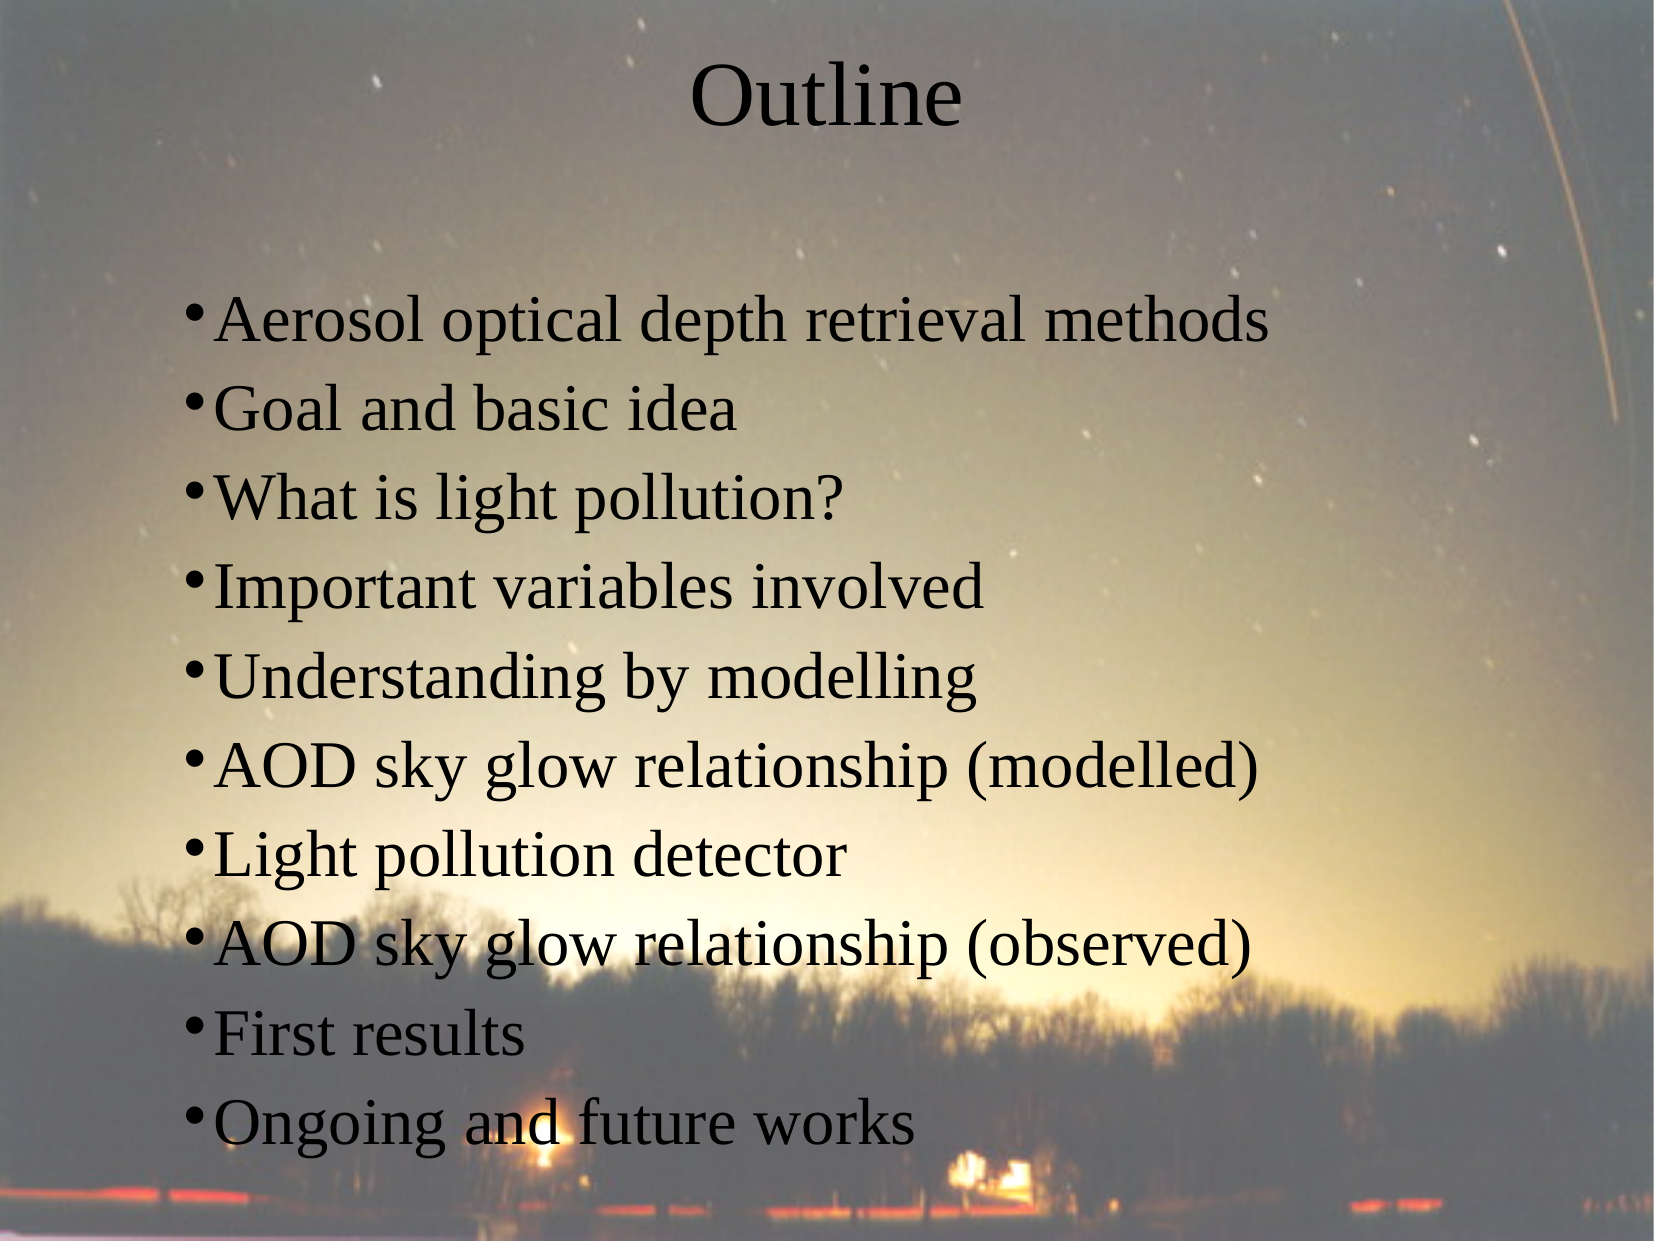

# Outline
Aerosol optical depth retrieval methods
Goal and basic idea
What is light pollution?
Important variables involved
Understanding by modelling
AOD sky glow relationship (modelled)
Light pollution detector
AOD sky glow relationship (observed)
First results
Ongoing and future works